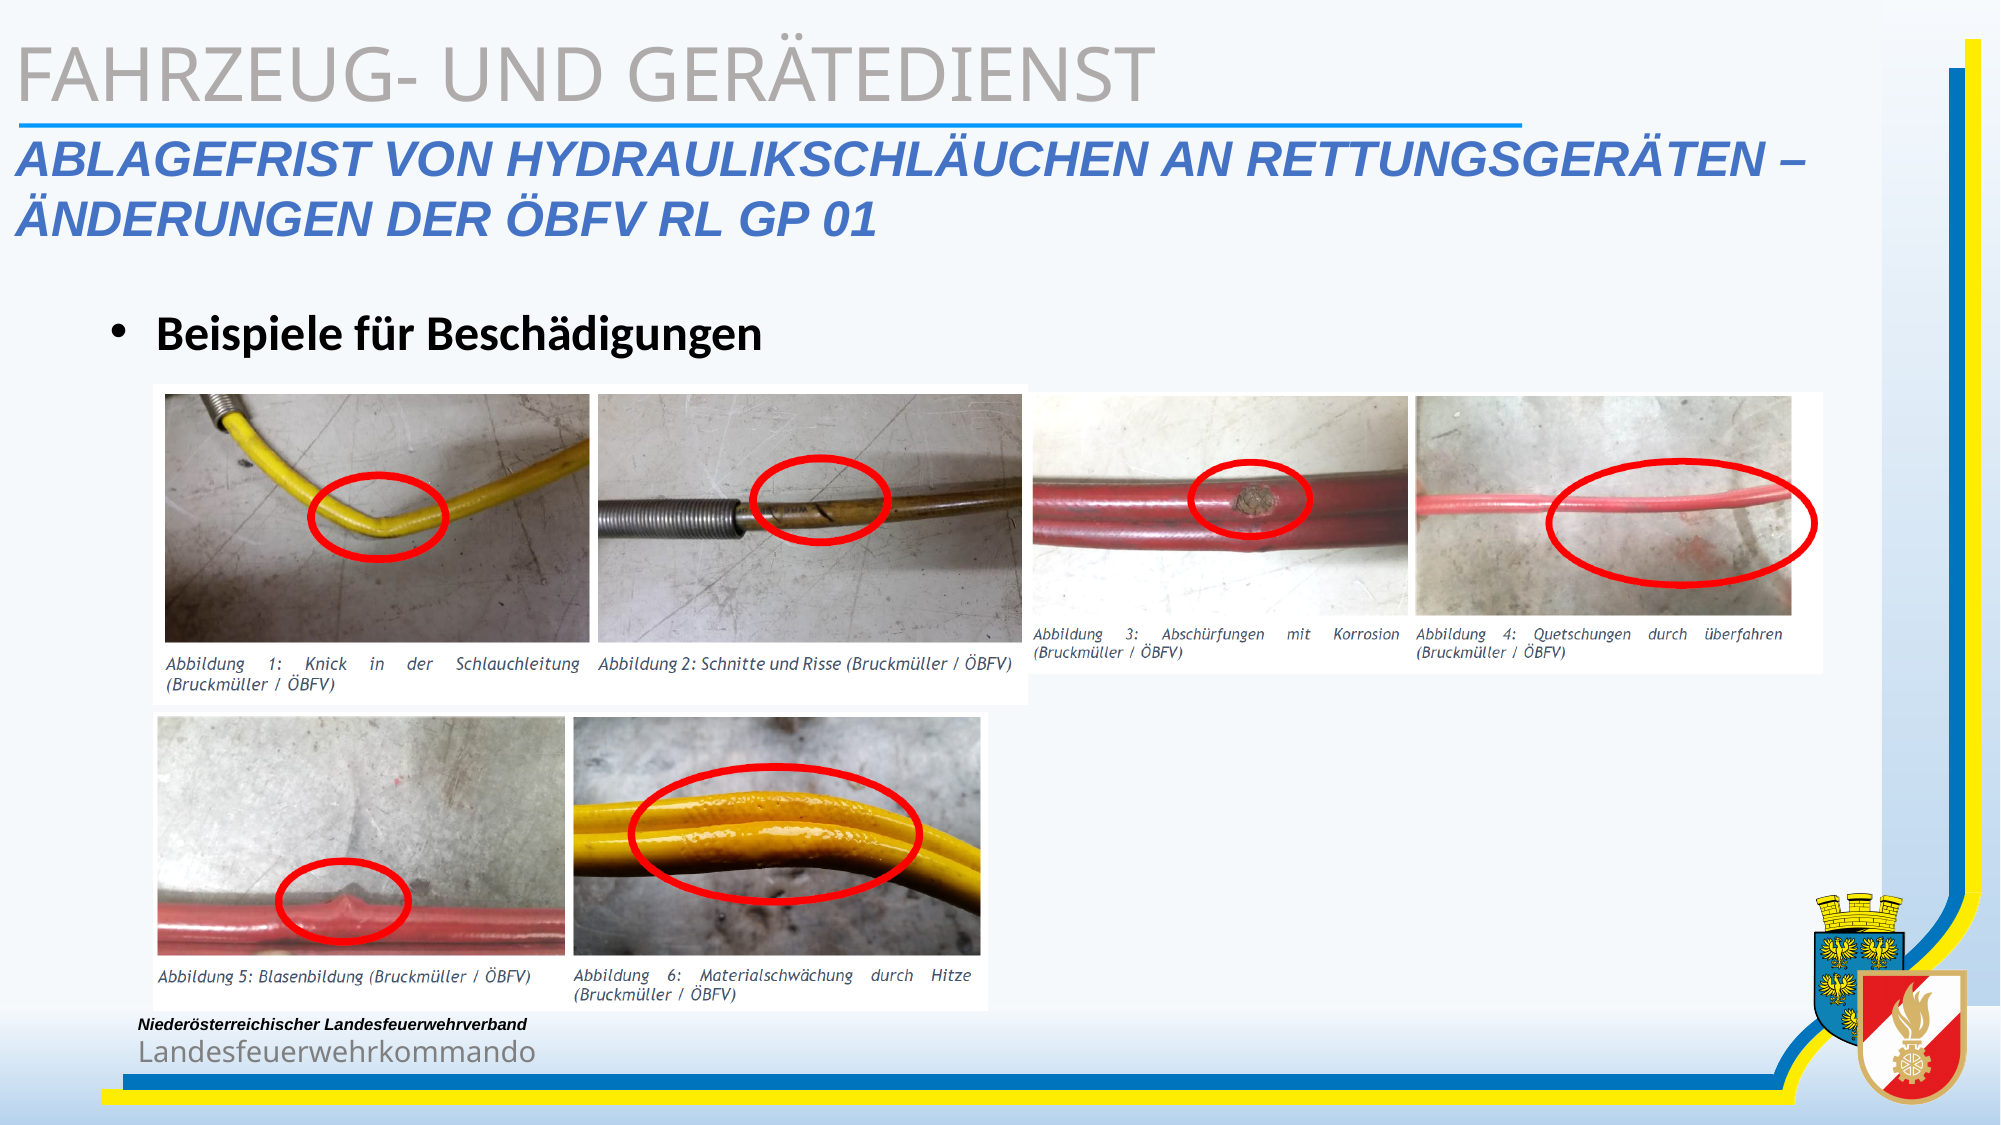

FAHRZEUG- UND GERÄTEDIENST
ABLAGEFRIST VON HYDRAULIKSCHLÄUCHEN AN RETTUNGSGERÄTEN –
ÄNDERUNGEN DER ÖBFV RL GP 01
Beispiele für Beschädigungen